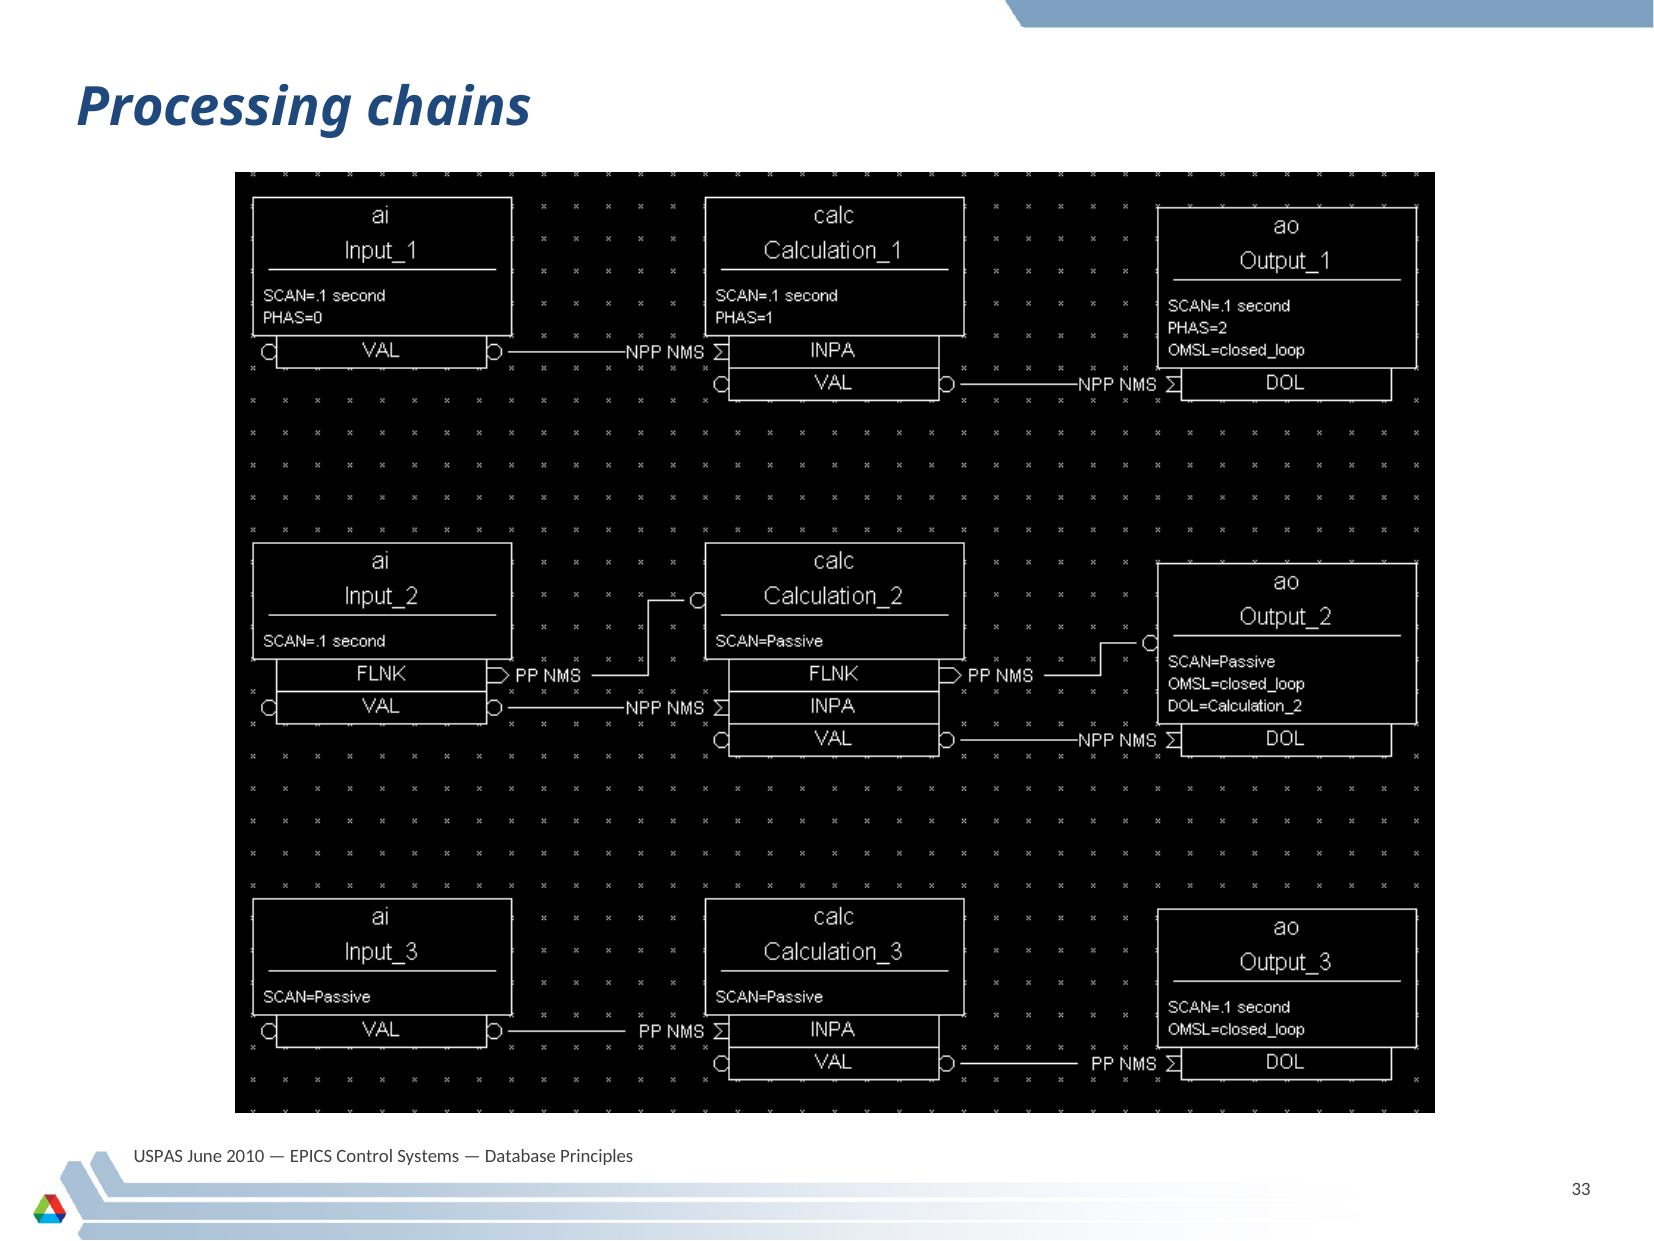

# Processing chains
USPAS June 2010 — EPICS Control Systems — Database Principles
33